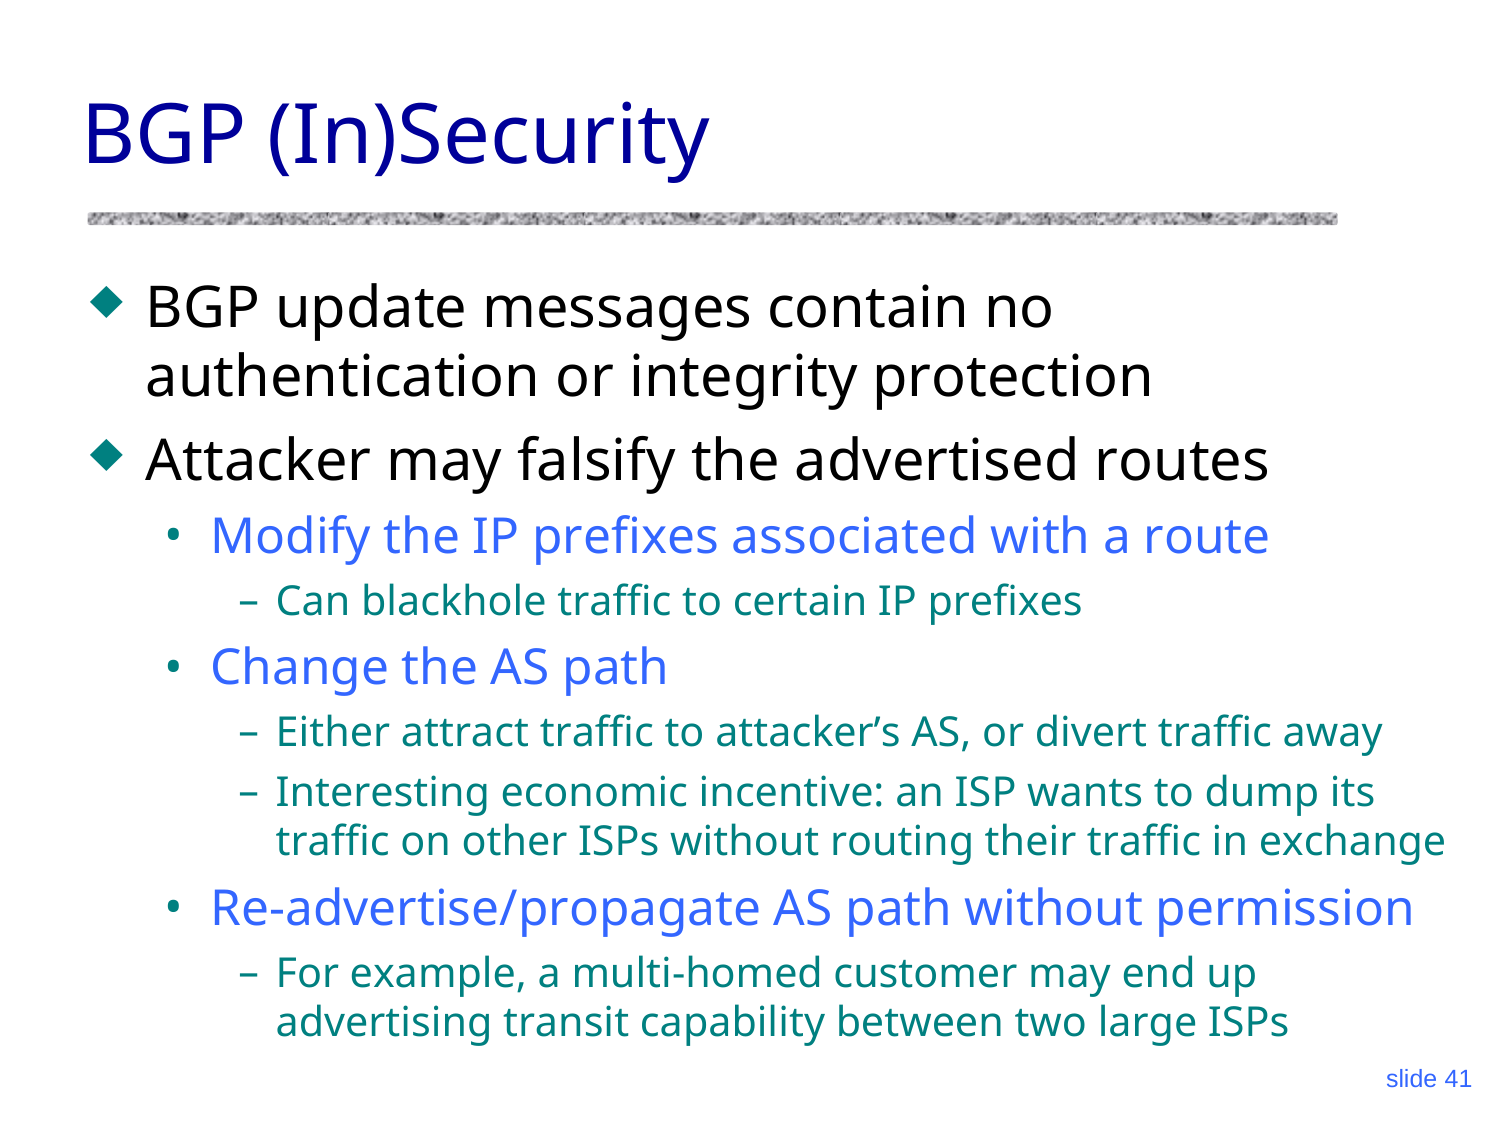

# BGP (In)Security
BGP update messages contain no authentication or integrity protection
Attacker may falsify the advertised routes
Modify the IP prefixes associated with a route
Can blackhole traffic to certain IP prefixes
Change the AS path
Either attract traffic to attacker’s AS, or divert traffic away
Interesting economic incentive: an ISP wants to dump its traffic on other ISPs without routing their traffic in exchange
Re-advertise/propagate AS path without permission
For example, a multi-homed customer may end up advertising transit capability between two large ISPs
slide